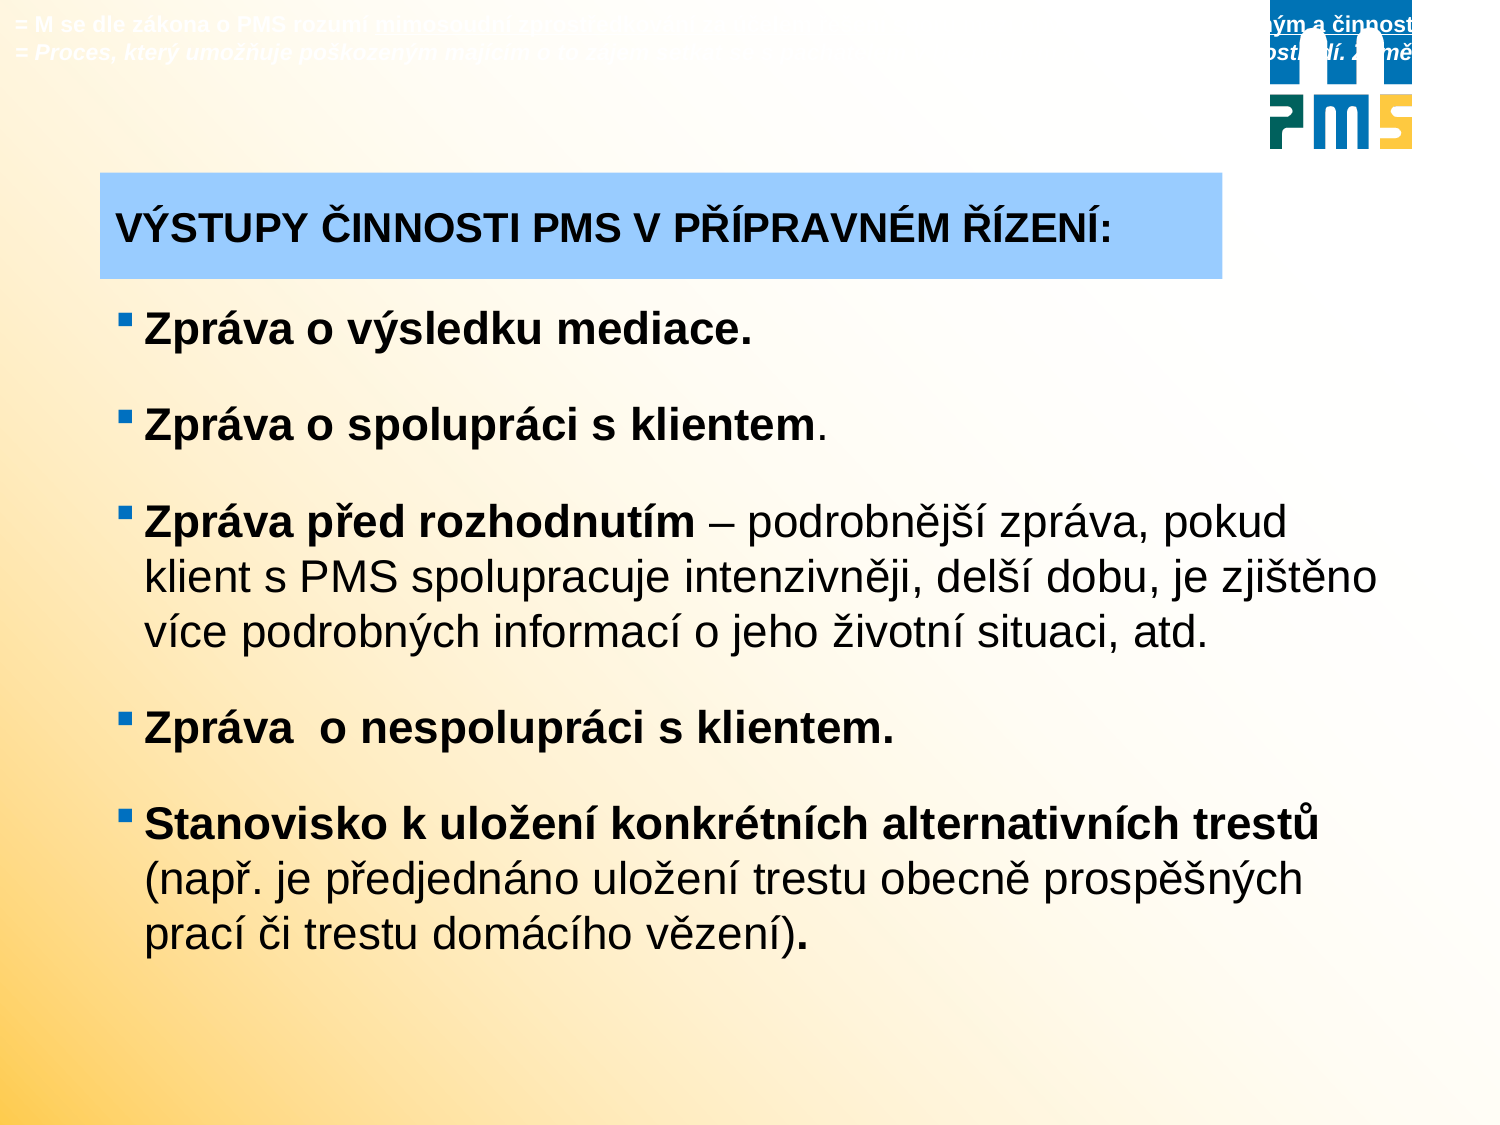

= M se dle zákona o PMS rozumí mimosoudní zprostředkování za účelem řešení sporu mezi obviněným a poškozeným a činnost směřující k urovnání konfliktního stavu vykonávaná v souvislosti s trestním řízením. Mediaci lze provádět jen s výslovným souhlasem obviněného a poškozeného.
= Proces, který umožňuje poškozeným majícím o to zájem setkat se s pachatelem v bezpečném a uspořádaném prostředí. Záměrem je vést pachatele k  odpovědnosti a zároveň poskytnout podporu a pomoc pošk. Pošk.- sdělit, jak jej TČ ovlivnil, dostat odpovědi na své otázky a účastnit se plánu NŠ.
VÝSTUPY ČINNOSTI PMS V PŘÍPRAVNÉM ŘÍZENÍ:
Zpráva o výsledku mediace.
Zpráva o spolupráci s klientem.
Zpráva před rozhodnutím – podrobnější zpráva, pokud klient s PMS spolupracuje intenzivněji, delší dobu, je zjištěno více podrobných informací o jeho životní situaci, atd.
Zpráva o nespolupráci s klientem.
Stanovisko k uložení konkrétních alternativních trestů (např. je předjednáno uložení trestu obecně prospěšných prací či trestu domácího vězení).